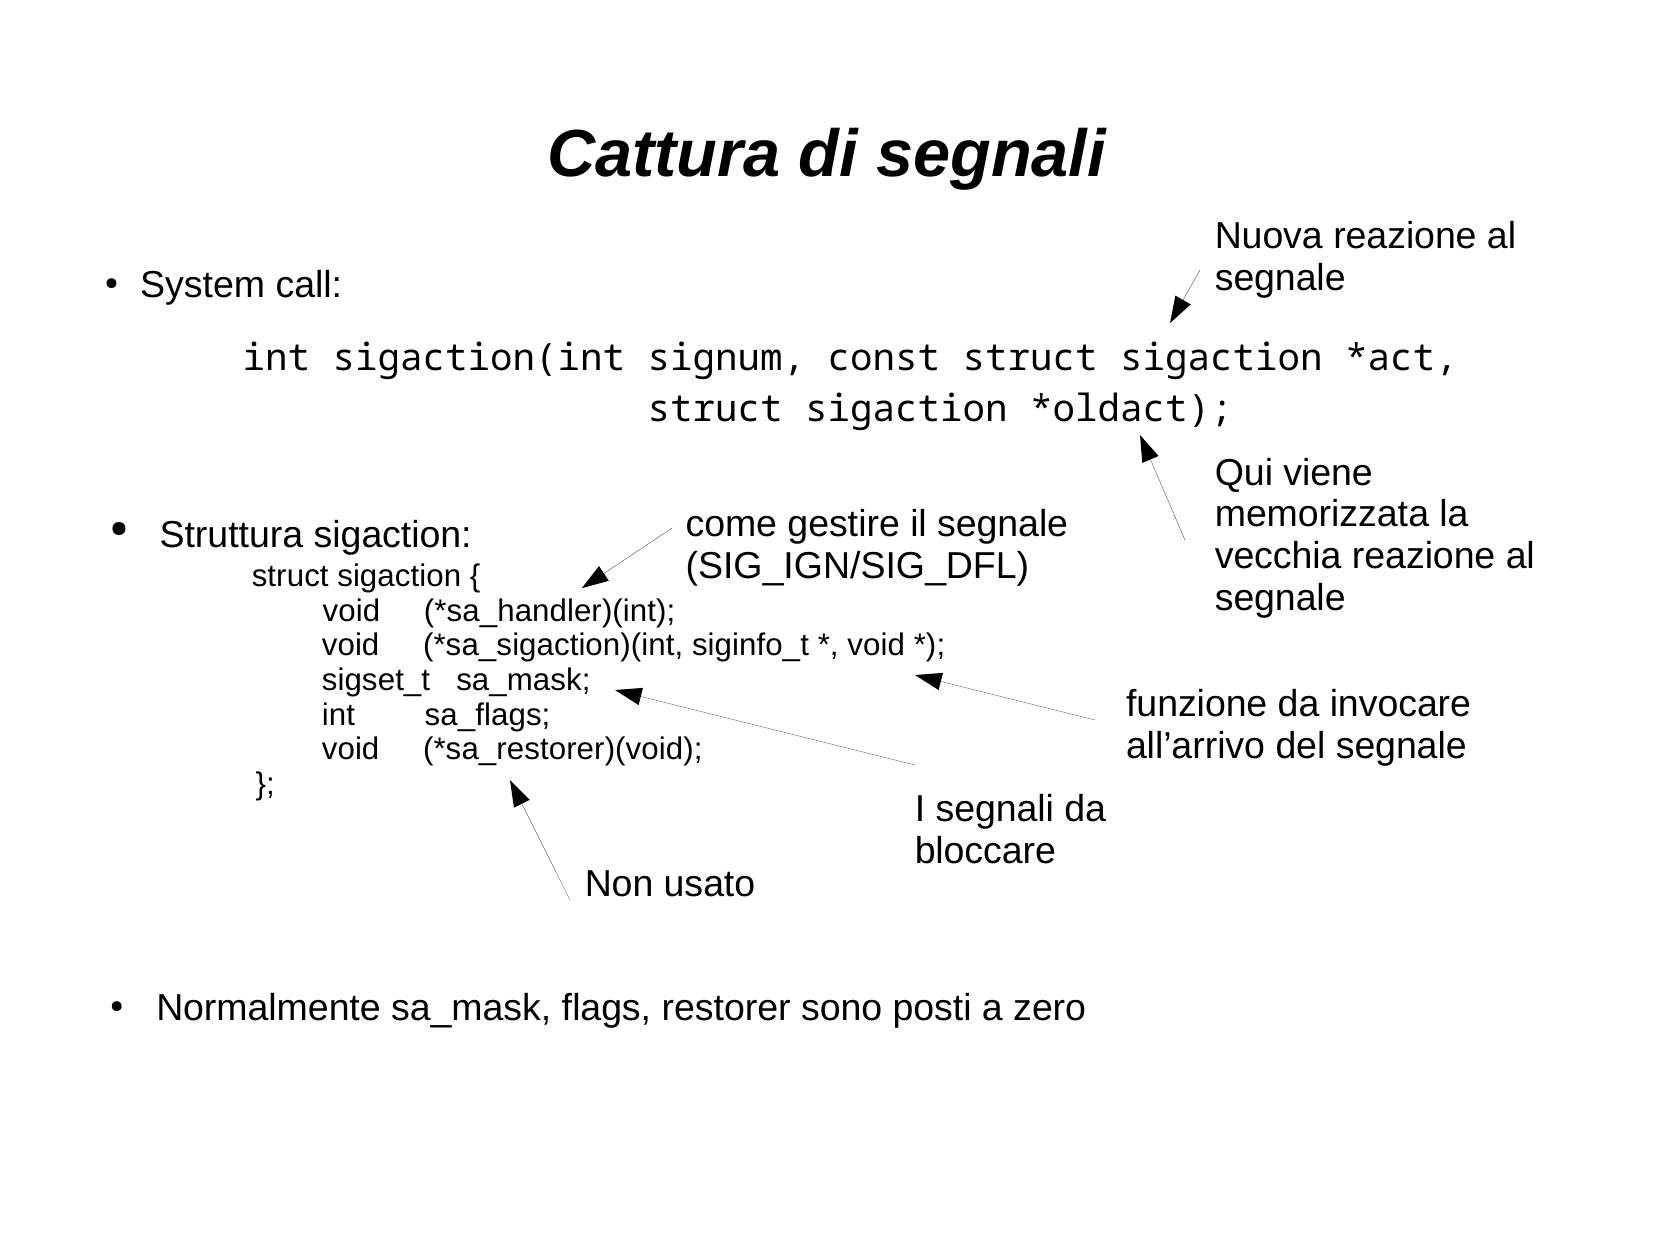

# Cattura di segnali
Nuova reazione al segnale
System call:
 int sigaction(int signum, const struct sigaction *act,
 struct sigaction *oldact);
Qui viene memorizzata la vecchia reazione al segnale
 Struttura sigaction:
struct sigaction {
void (*sa_handler)(int);
 		 void (*sa_sigaction)(int, siginfo_t *, void *);
 		 sigset_t sa_mask;
 		 int sa_flags;
 		 void (*sa_restorer)(void);
 	 };
come gestire il segnale (SIG_IGN/SIG_DFL)
funzione da invocare all’arrivo del segnale
I segnali da bloccare
Non usato
 Normalmente sa_mask, flags, restorer sono posti a zero